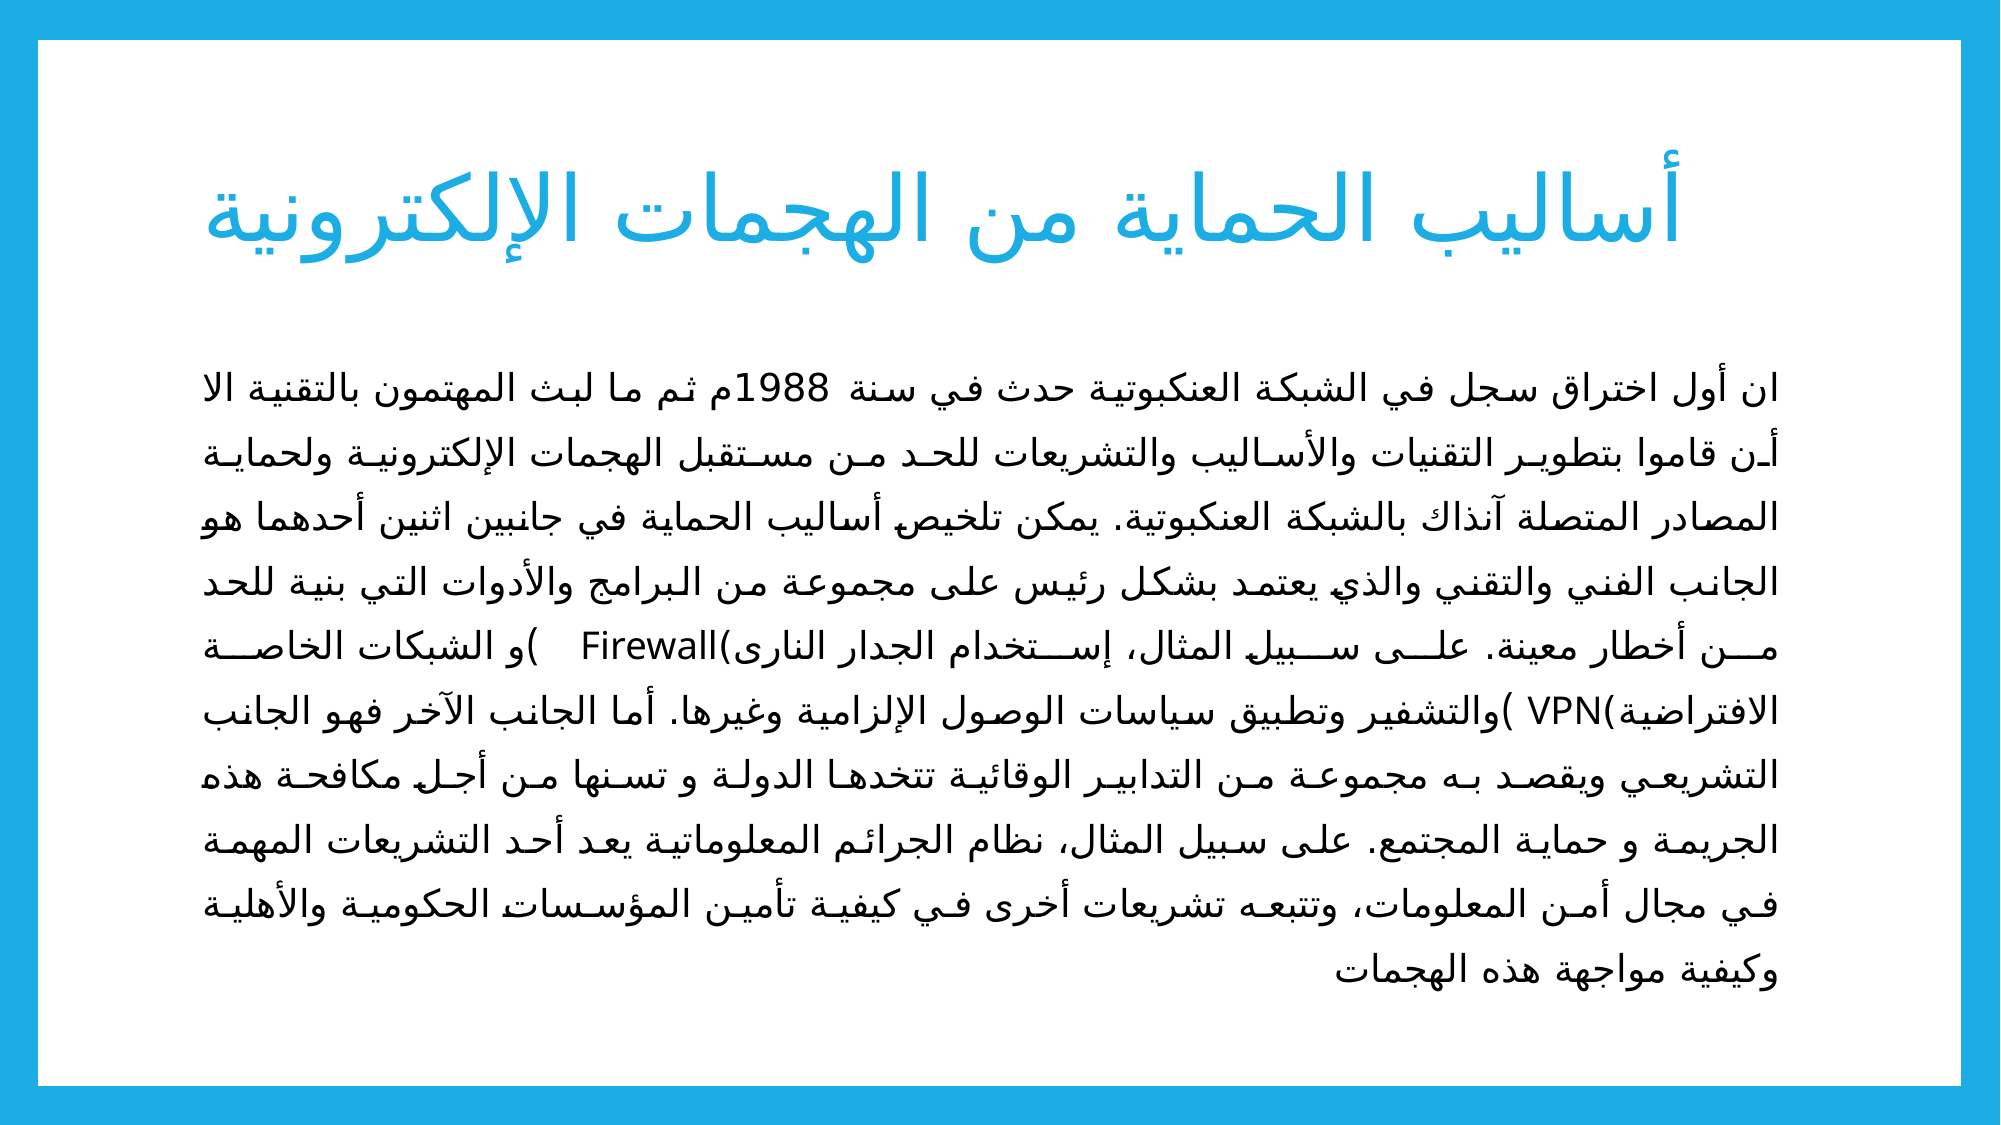

# أساليب الحماية من الهجمات الإلكترونية
ان أول اختراق سجل في الشبكة العنكبوتية حدث في سنة 1988م ثم ما لبث المهتمون بالتقنية الا أن قاموا بتطوير التقنيات والأساليب والتشريعات للحد من مستقبل الهجمات الإلكترونية ولحماية المصادر المتصلة آنذاك بالشبكة العنكبوتية. يمكن تلخيص أساليب الحماية في جانبين اثنين أحدهما هو الجانب الفني والتقني والذي يعتمد بشكل رئيس على مجموعة من البرامج والأدوات التي بنية للحد من أخطار معينة. على سبيل المثال، إستخدام الجدار النارى)Firewall )و الشبكات الخاصة الافتراضية)VPN )والتشفير وتطبيق سياسات الوصول الإلزامية وغيرها. أما الجانب الآخر فهو الجانب التشريعي ويقصد به مجموعة من التدابير الوقائية تتخدها الدولة و تسنها من أجل مكافحة هذه الجريمة و حماية المجتمع. على سبيل المثال، نظام الجرائم المعلوماتية يعد أحد التشريعات المهمة في مجال أمن المعلومات، وتتبعه تشريعات أخرى في كيفية تأمين المؤسسات الحكومية والأهلية وكيفية مواجهة هذه الهجمات